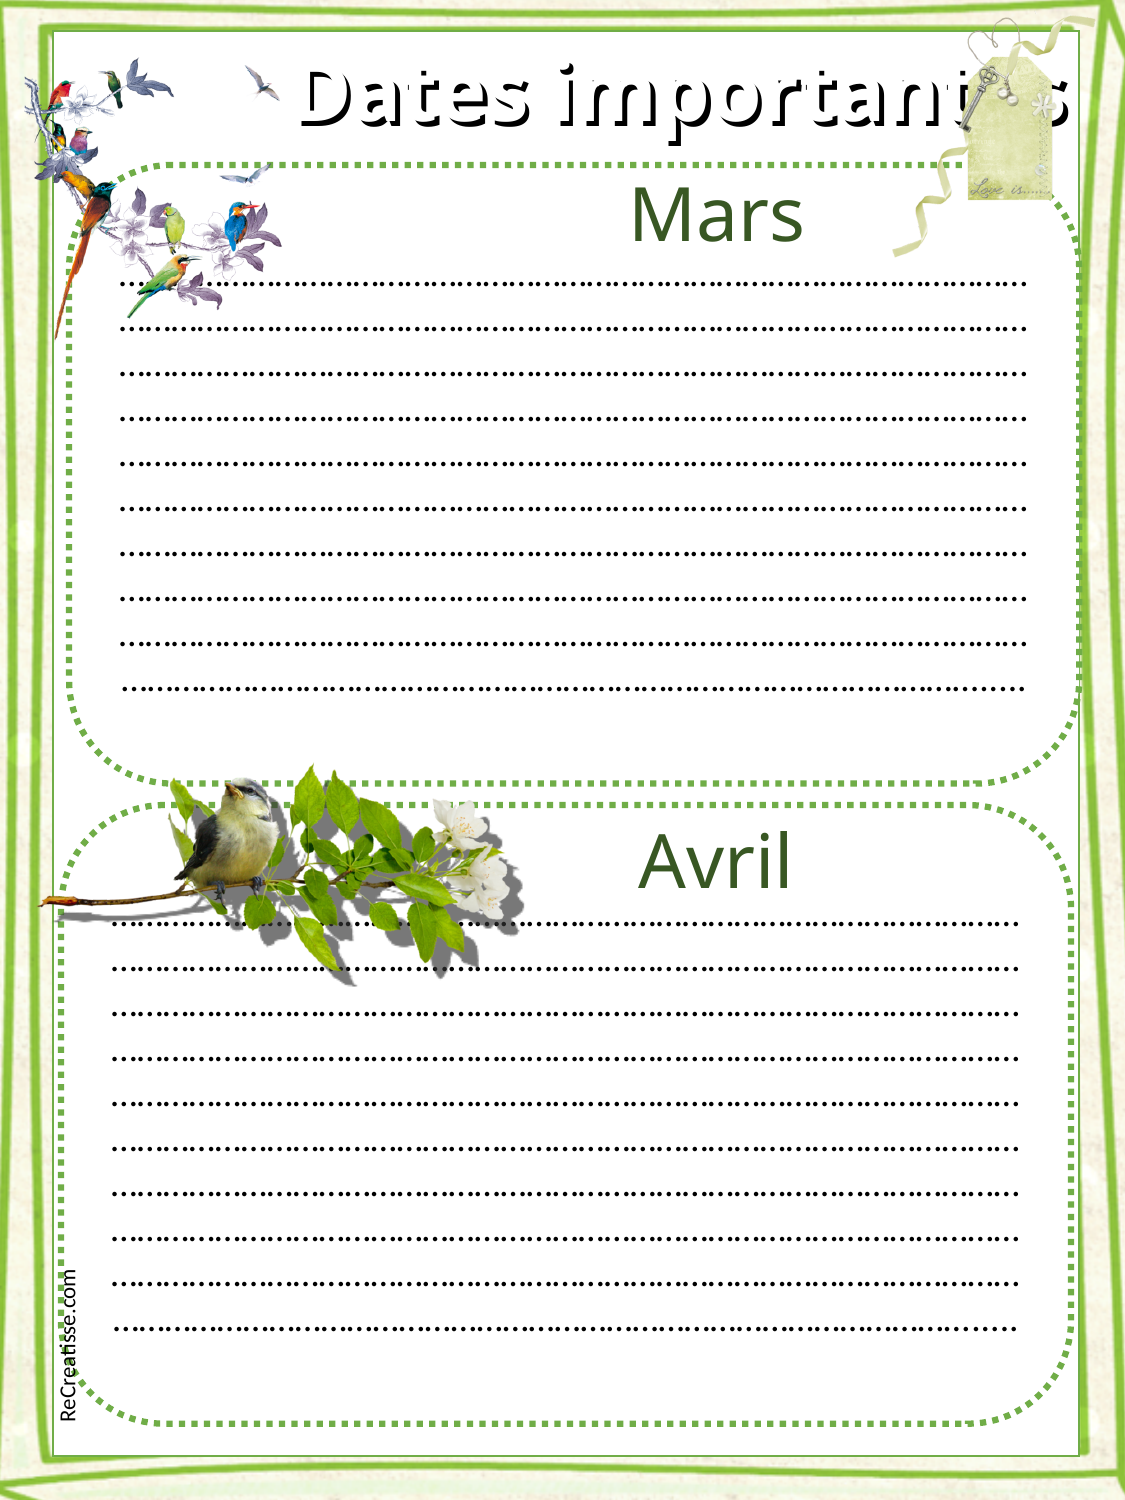

Dates importantes
Mars
……………………………………………………………………………………………………………………………………………………………………………………………………………………………………………………………………………………………………………………………………………………………………………………………………………………………………………………………………………………………………………………………………………………………………………………………………………………………………………………………………………………………………………………………………………………………………………………………………………………………………………………………………………………………………………………………………………………………….....
……………………………………………………………………………………………………………………………………………………………………………………………………………………………………………………………………………………………………………………………………………………………………………………………………………………………………………………………………………………………………………………………………………………………………………………………………………………………………………………………………………………………………………………………………………………………………………………………………………………………………………………………………………………………………………………………………………………………….....
Avril
ReCreatisse.com